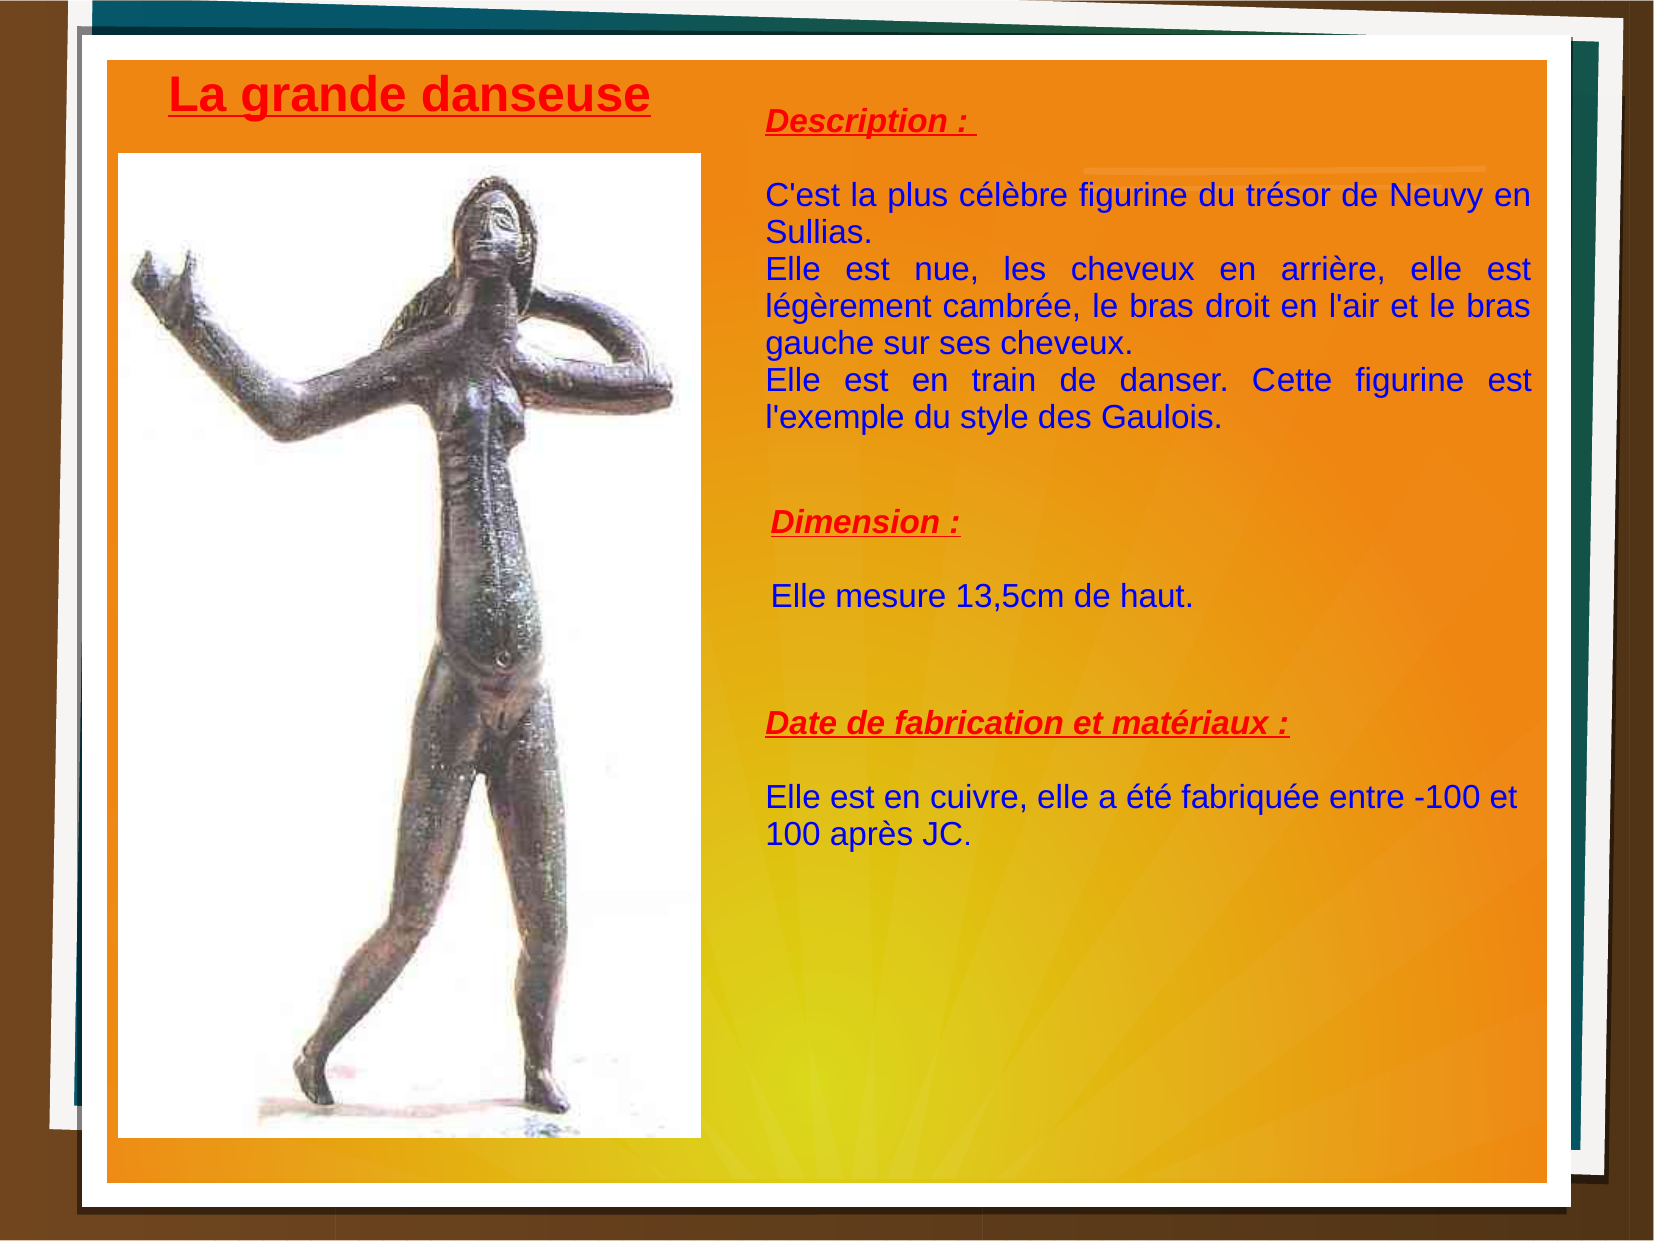

La grande danseuse
Description :
C'est la plus célèbre figurine du trésor de Neuvy en Sullias.
Elle est nue, les cheveux en arrière, elle est légèrement cambrée, le bras droit en l'air et le bras gauche sur ses cheveux.
Elle est en train de danser. Cette figurine est l'exemple du style des Gaulois.
Dimension :
Elle mesure 13,5cm de haut.
Date de fabrication et matériaux :
Elle est en cuivre, elle a été fabriquée entre -100 et 100 après JC.